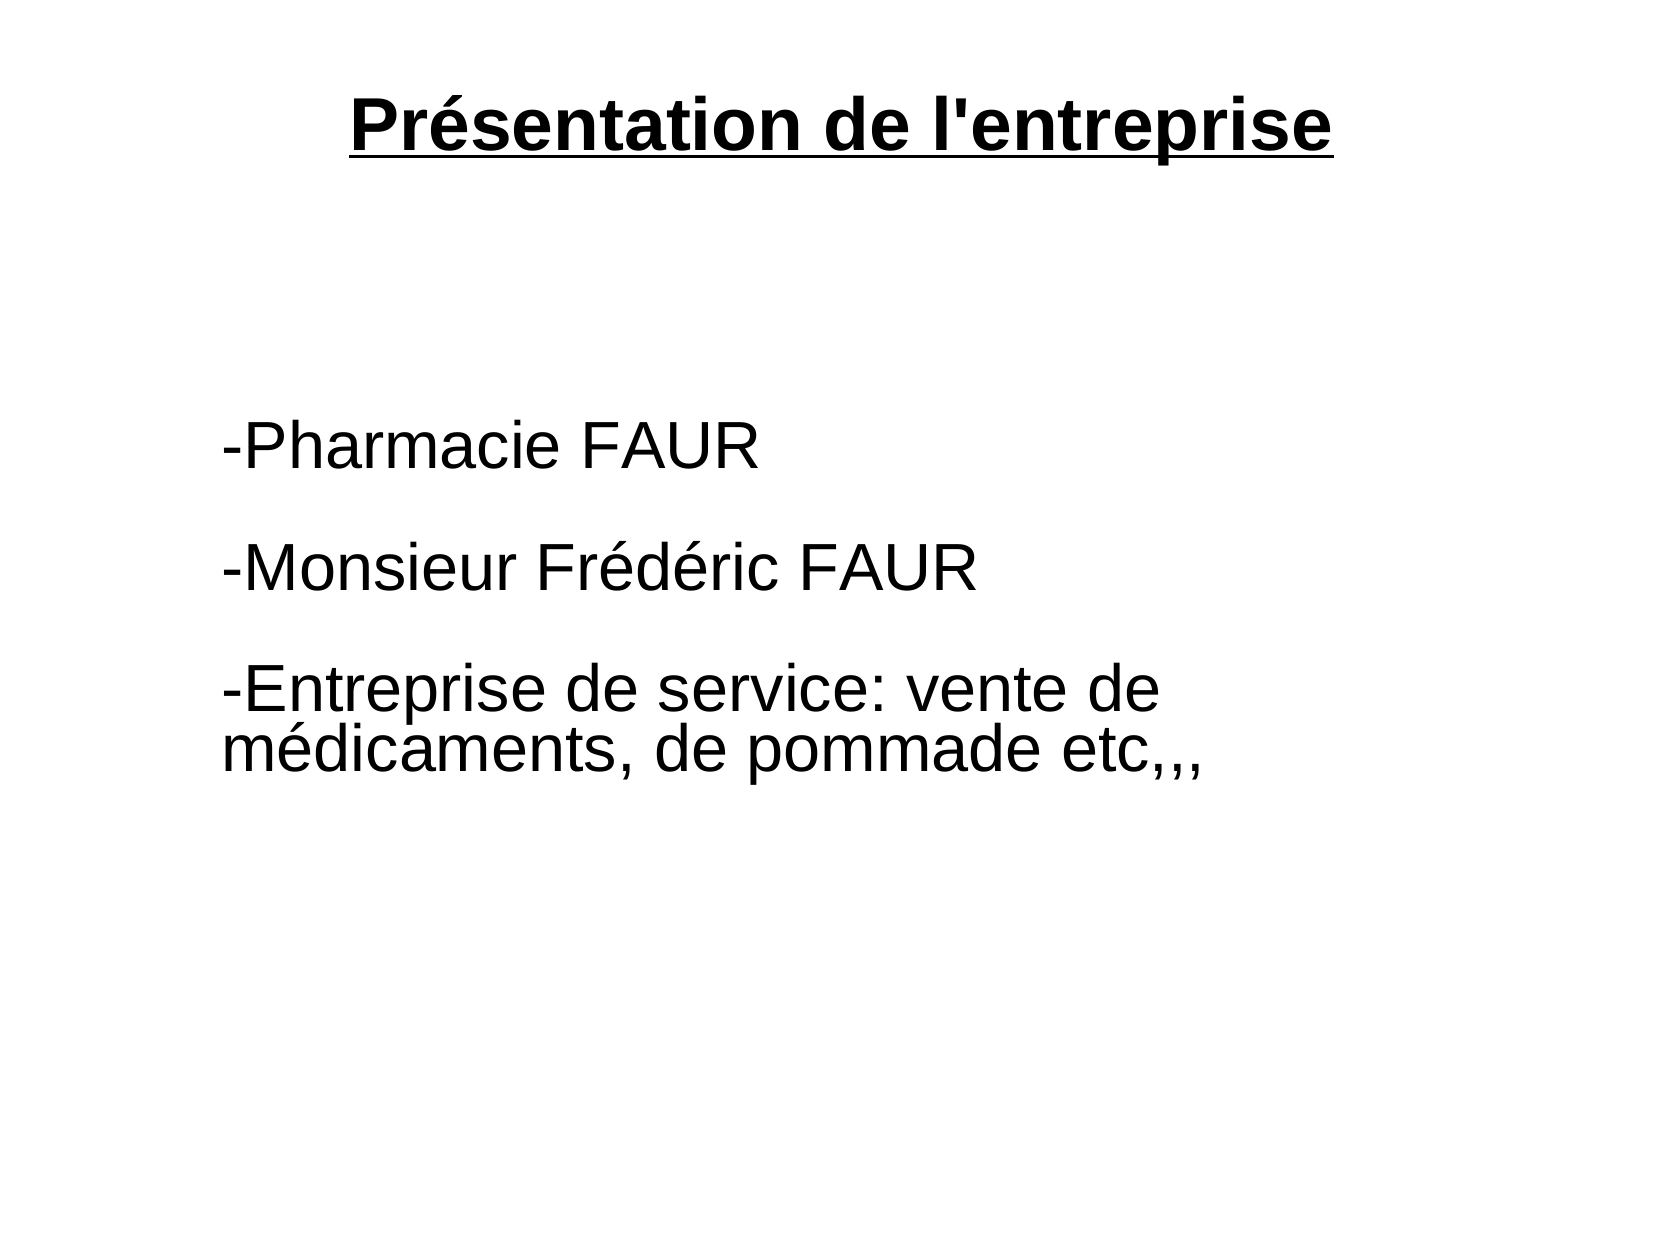

Présentation de l'entreprise
-Pharmacie FAUR
-Monsieur Frédéric FAUR
-Entreprise de service: vente de médicaments, de pommade etc,,,